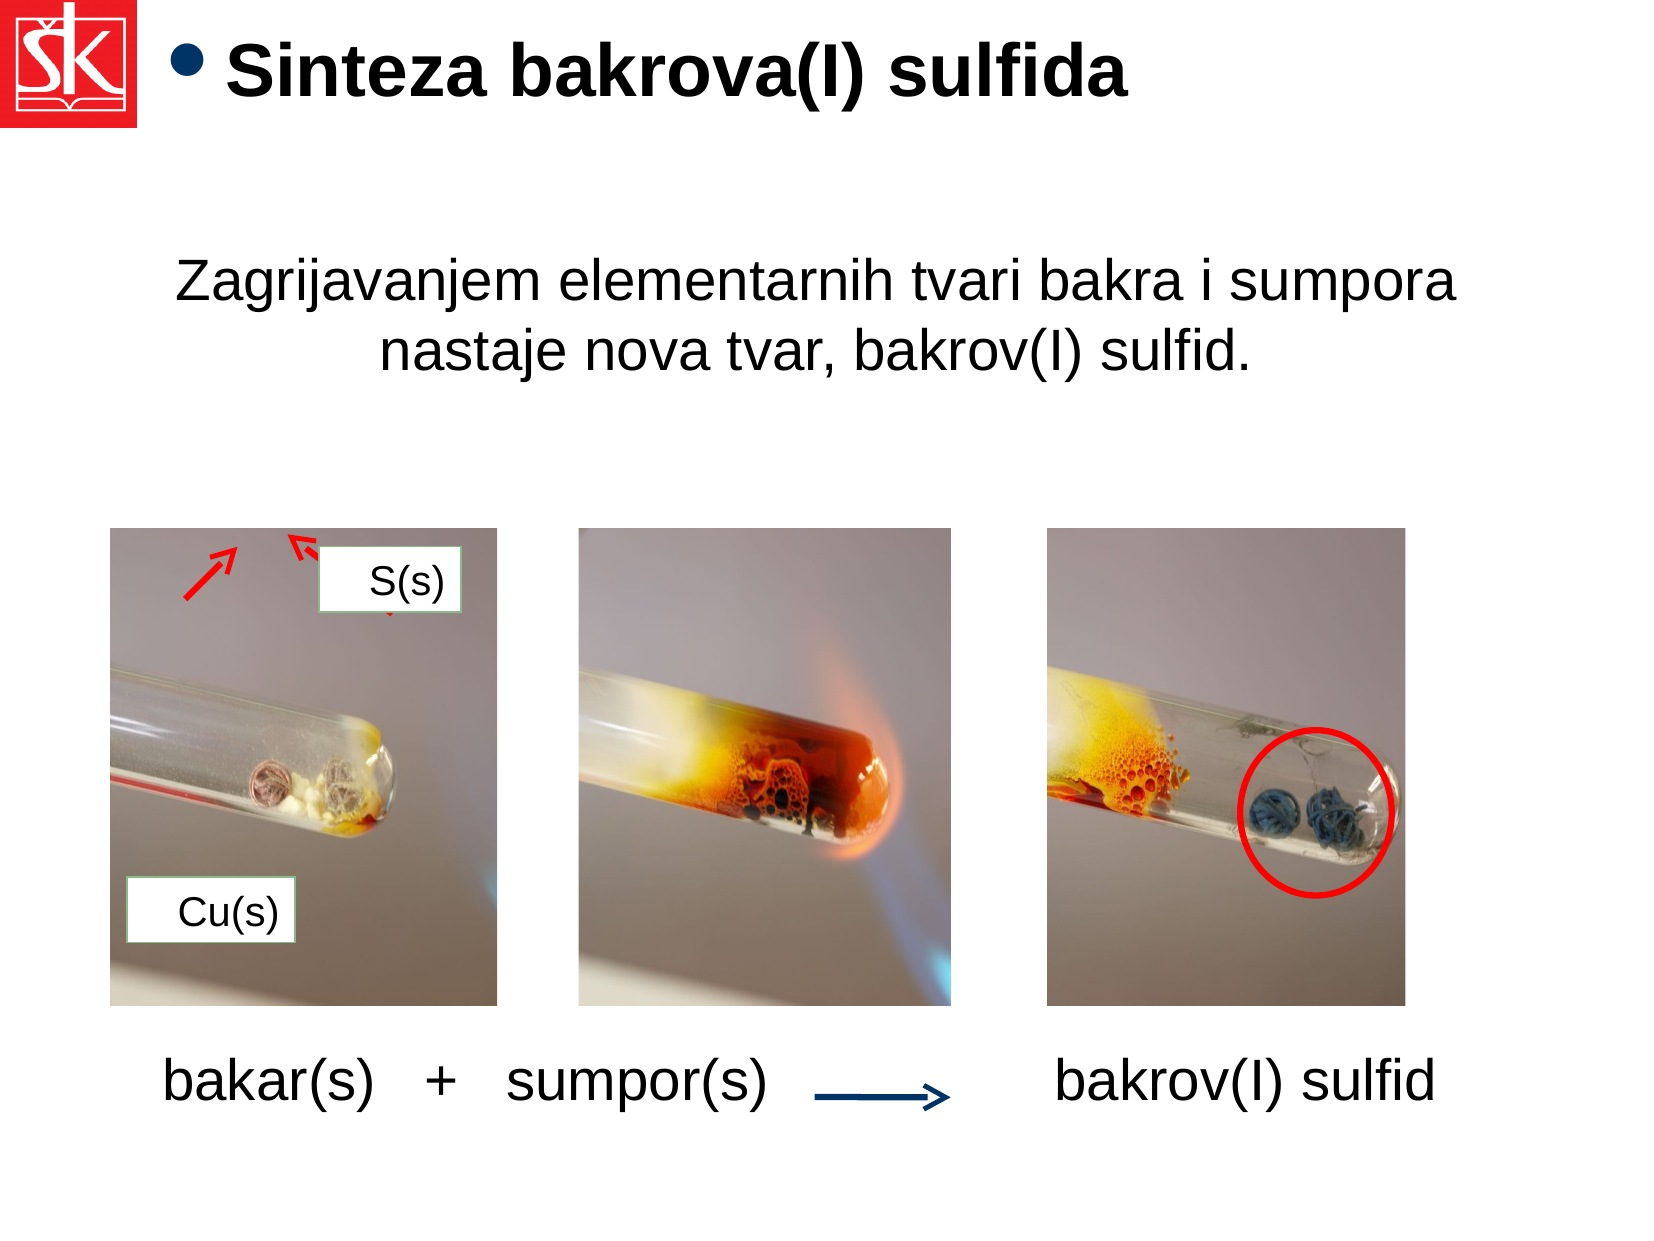

Sinteza bakrova(I) sulfida
Zagrijavanjem elementarnih tvari bakra i sumpora nastaje nova tvar, bakrov(I) sulfid.
S(s)
Cu(s)
bakar(s)
+
sumpor(s)
bakrov(I) sulfid